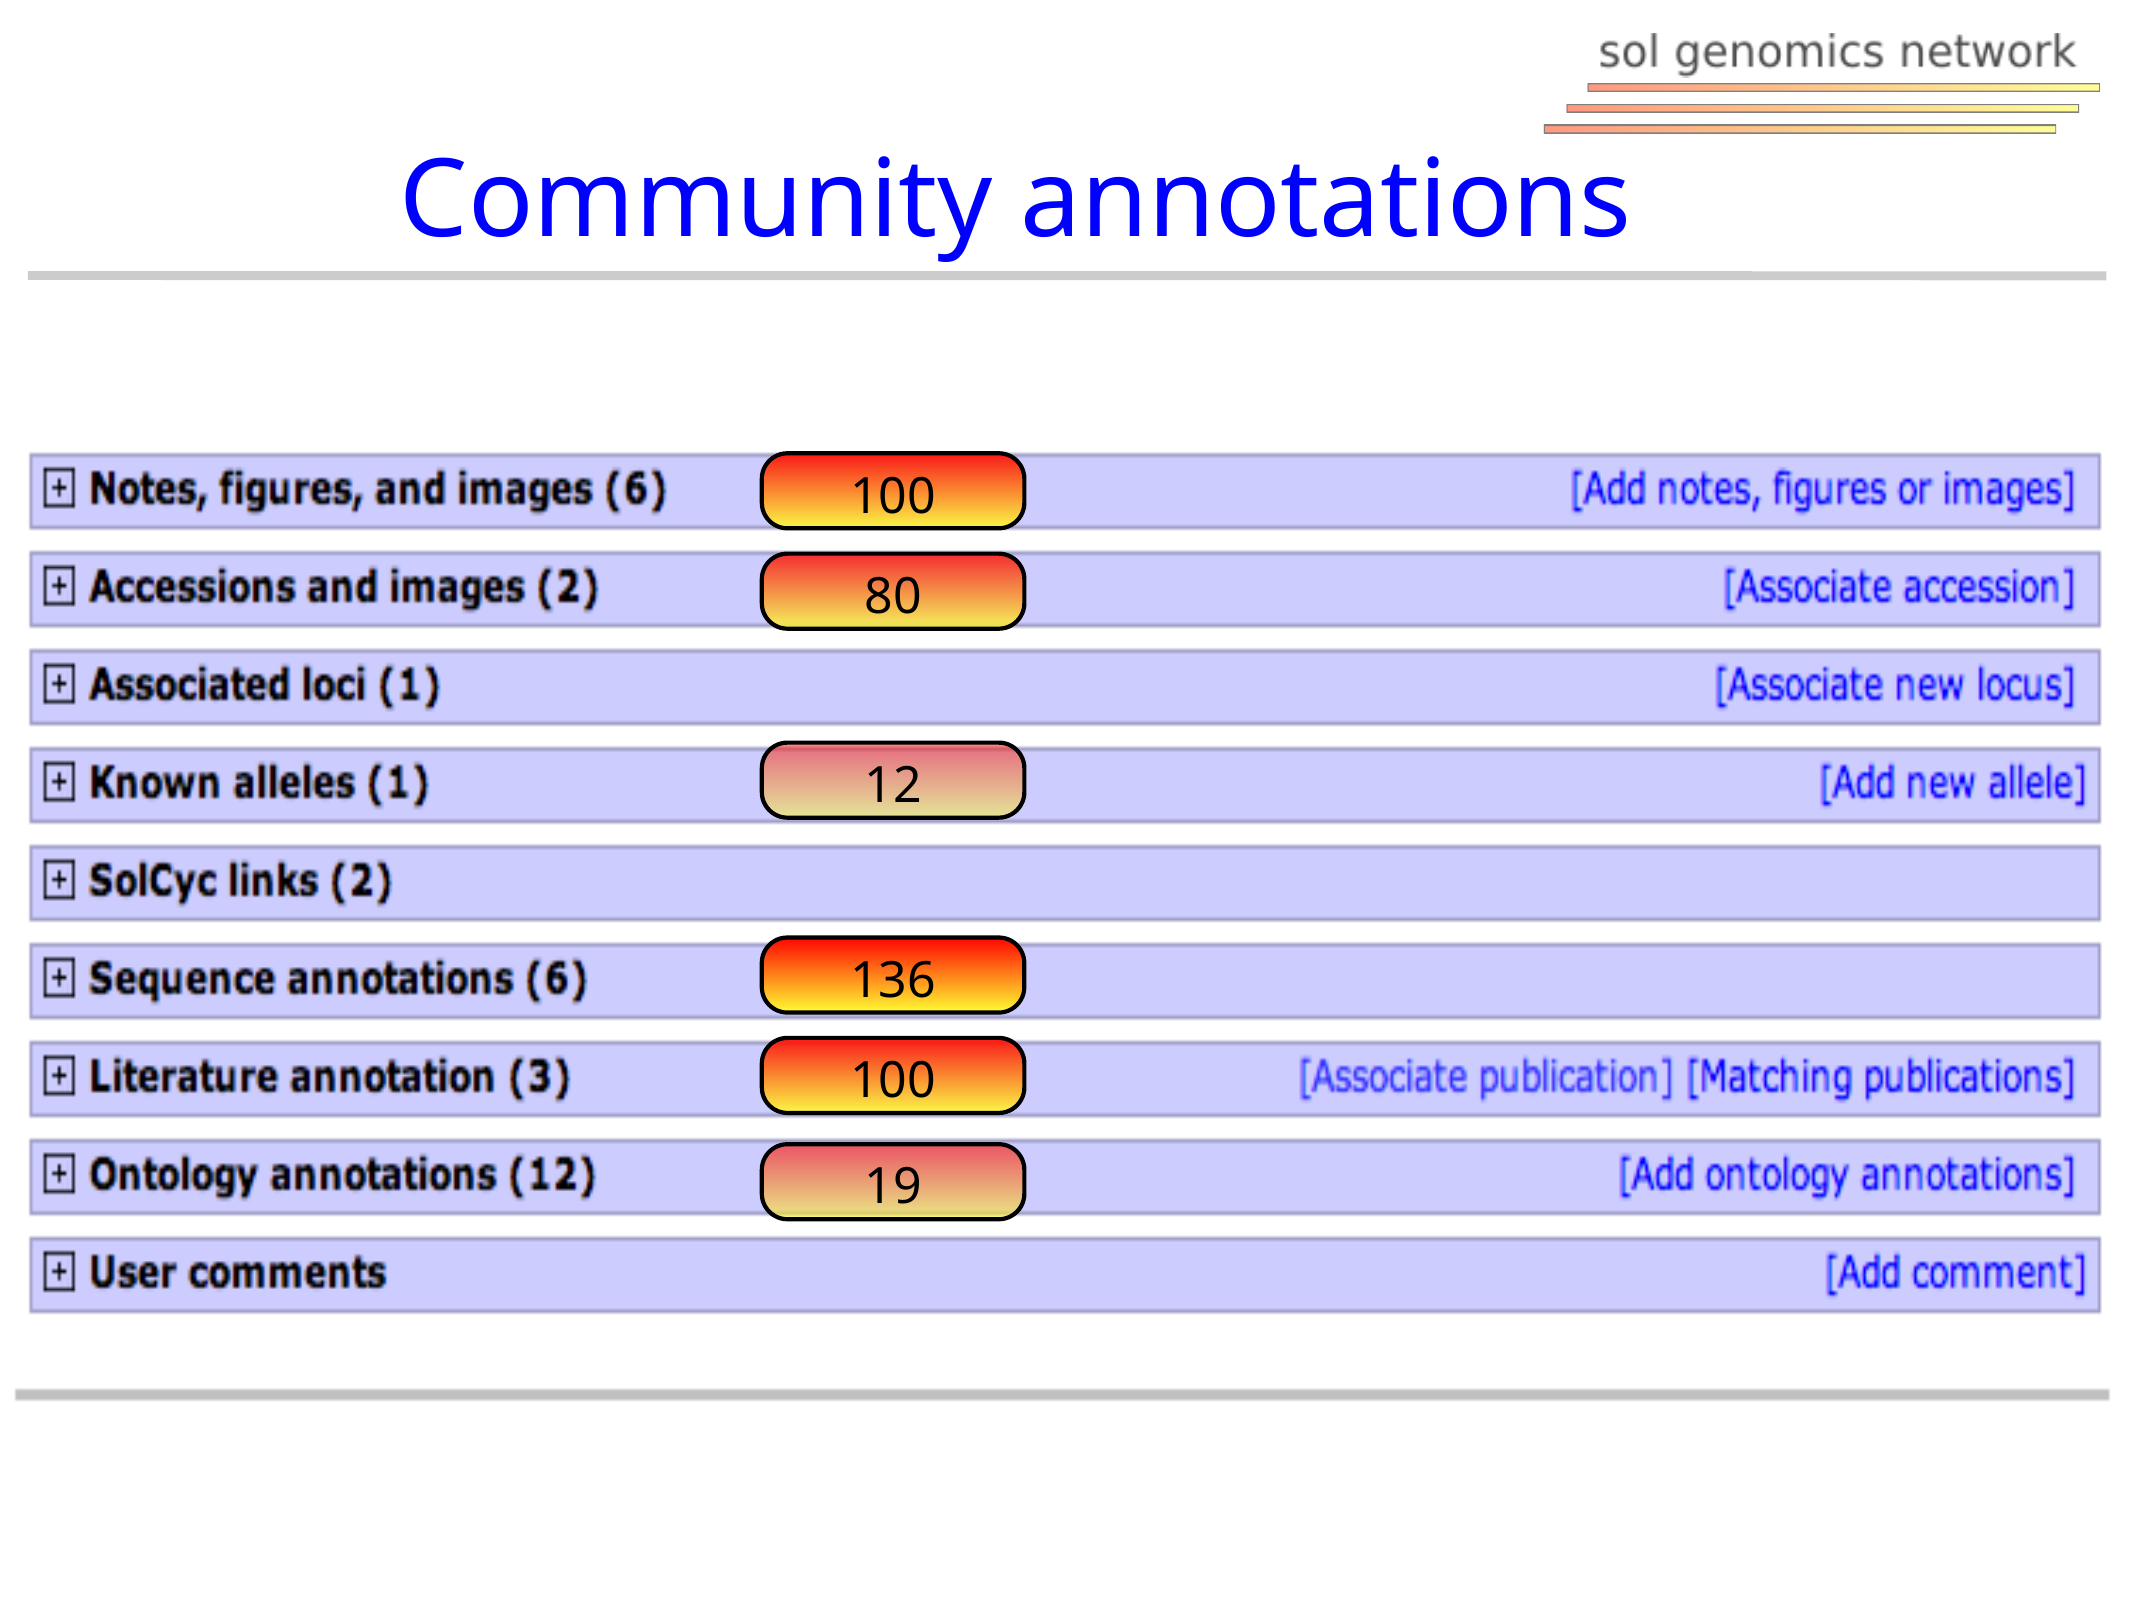

Community annotations
100
80
12
136
100
19